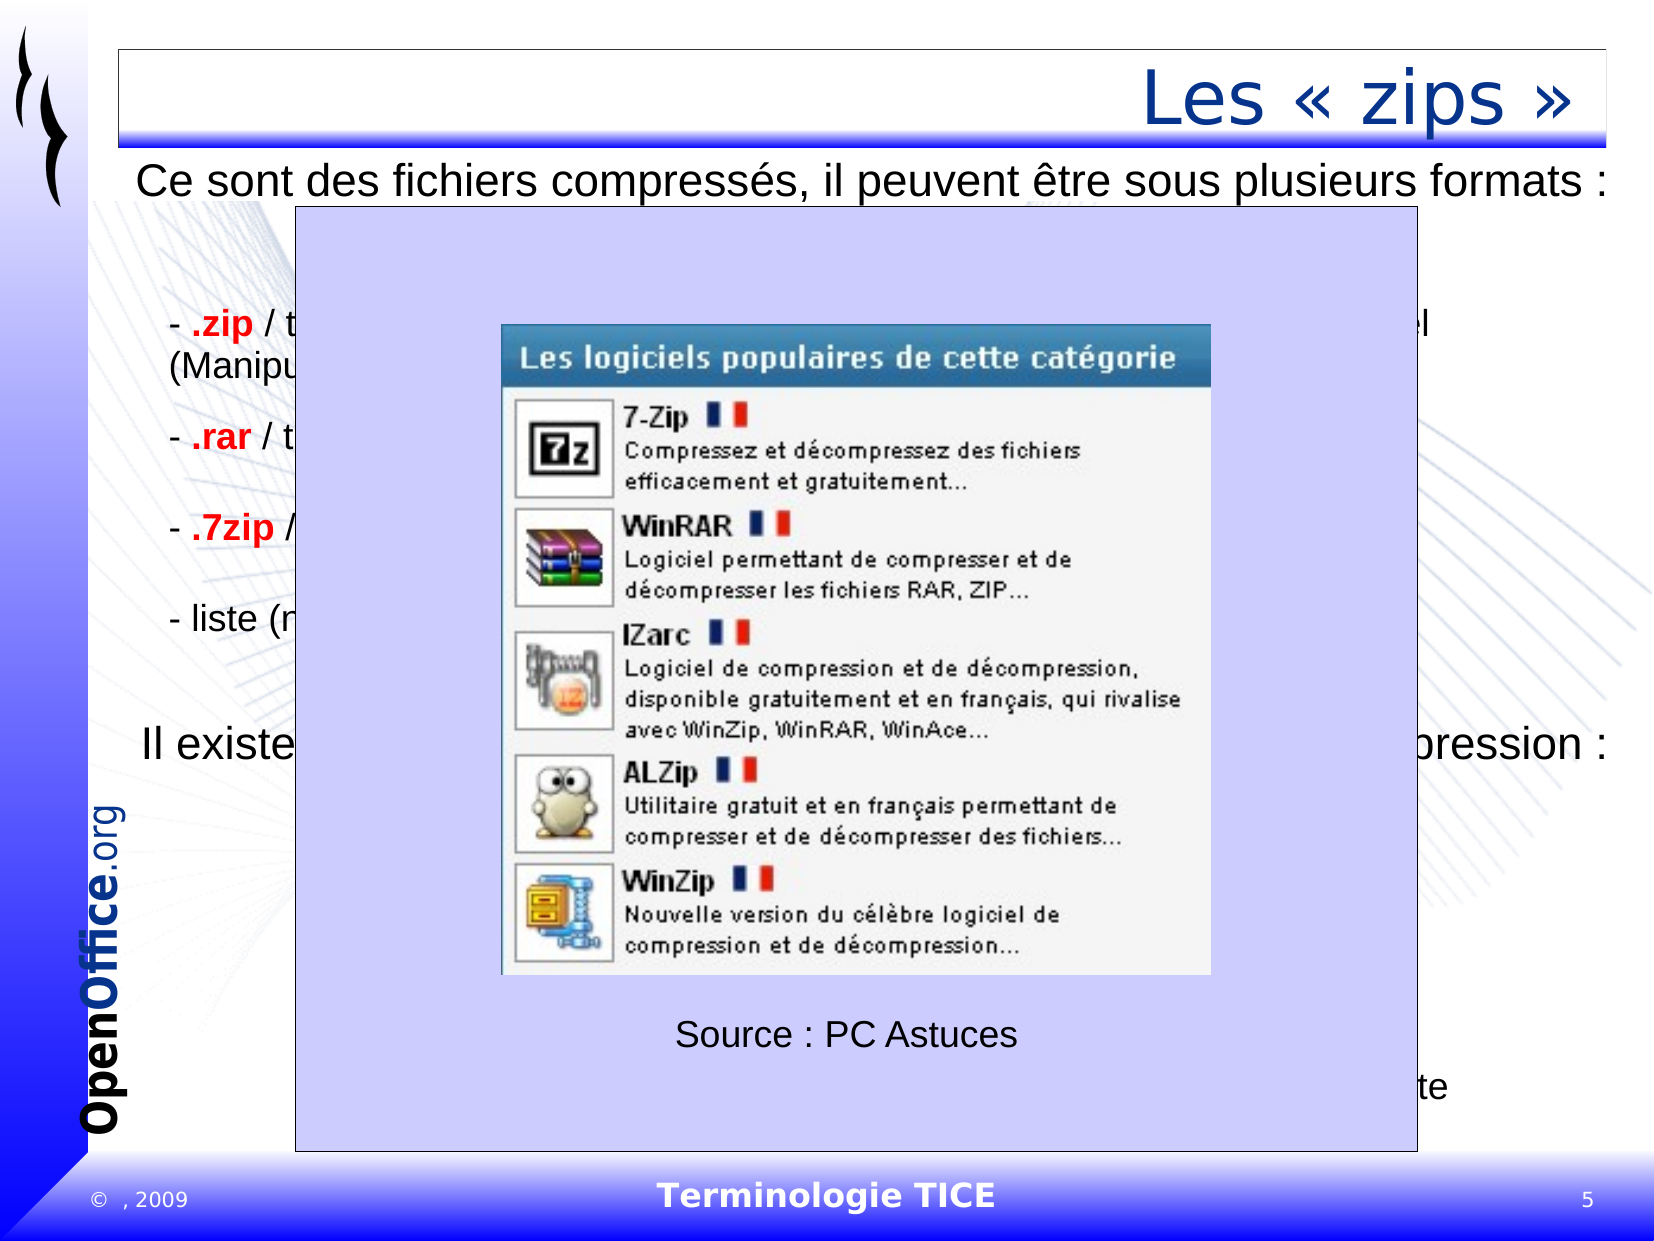

# Les « zips »
Ce sont des fichiers compressés, il peuvent être sous plusieurs formats :
(on les appelle parfois « archives au format...»)
- .zip / très courants, ils sont décompressés par Windows sans autre logiciel
(Manipulation : Clic droit / Extraire tout [ puis choisir la destination ]
- .rar / très bon taux de compression mais WinRar est un logiciel payant !
- .7zip / format d'un logiciel de compression libre
- liste (non-)exhaustive sur ce site
Il existe un grand nombre de logiciels de compression / décompression :
KGB Archiver
(gratuit)
Machine puissante
nécessaire
(libre)
(gratuit)
(gratuit)
Source : PC Astuces